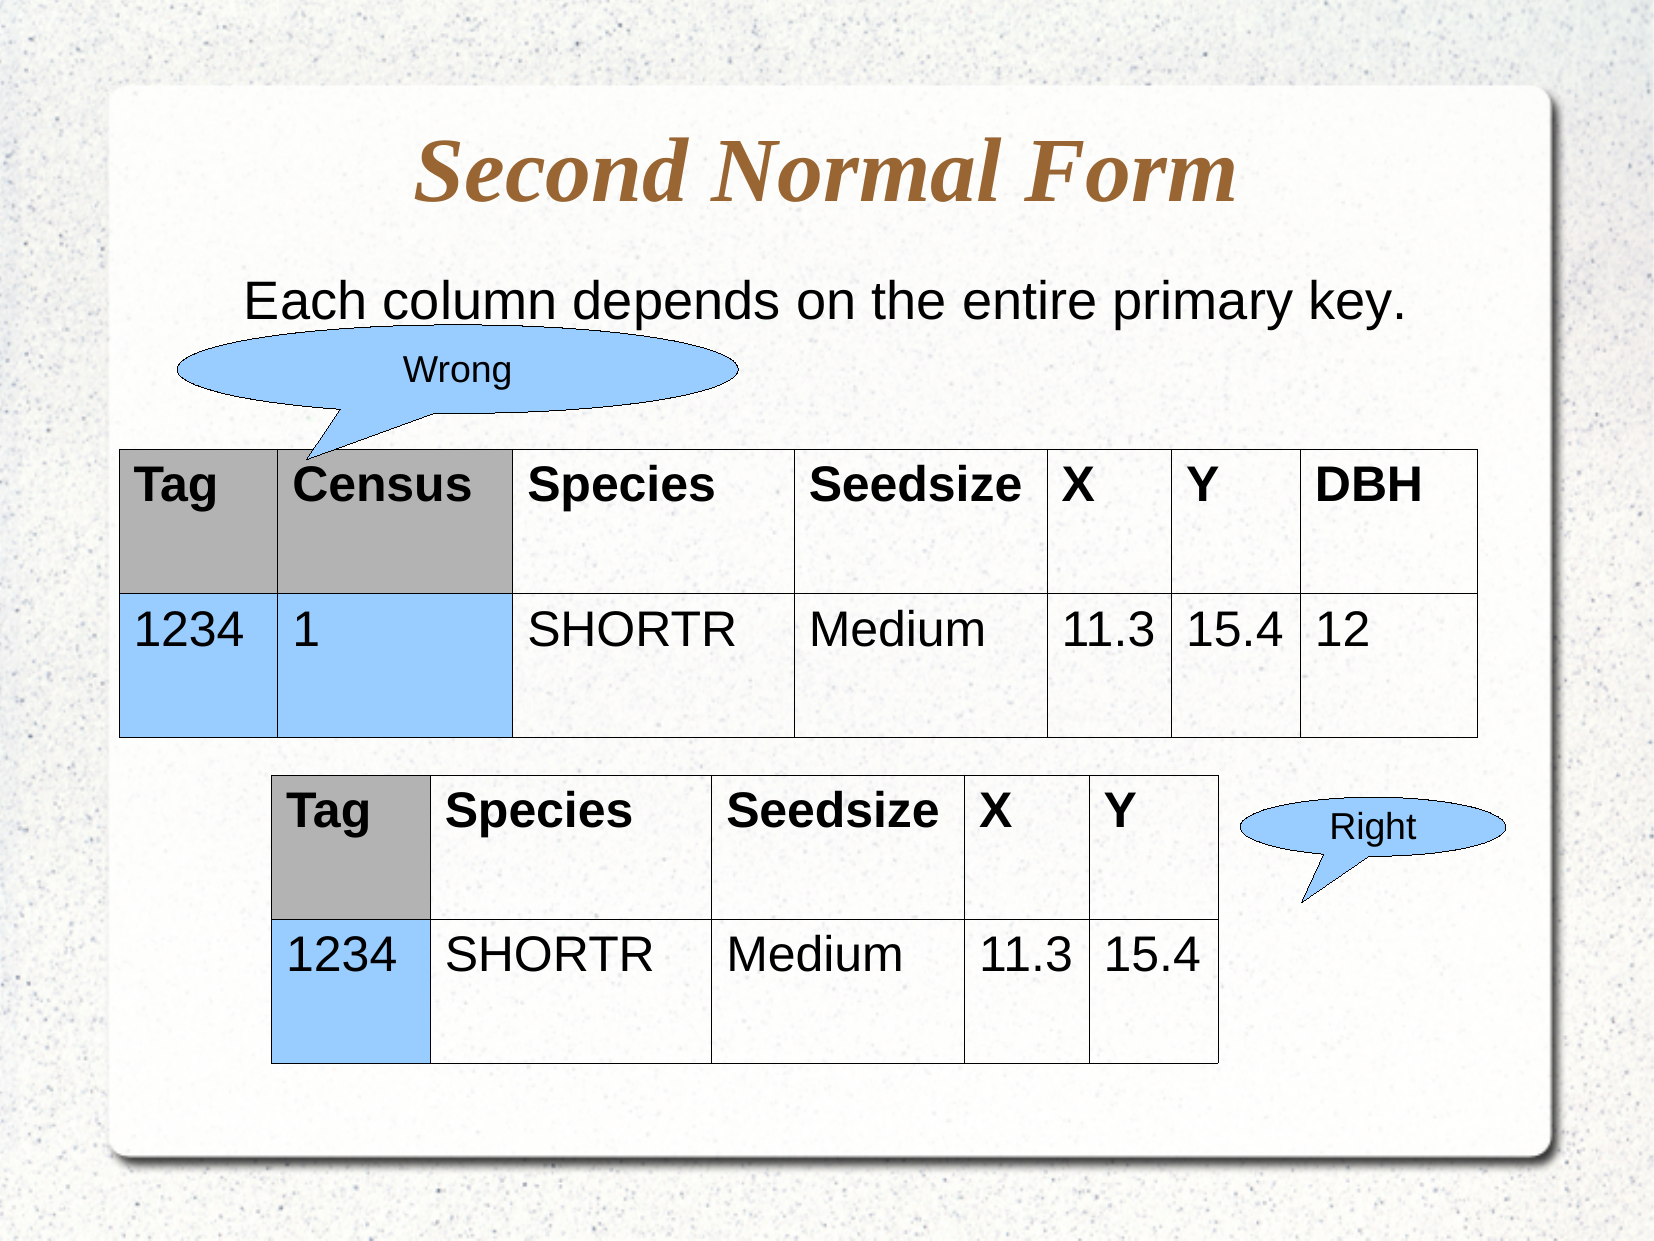

# Second Normal Form
Each column depends on the entire primary key.
Wrong
| Tag | Census | Species | Seedsize | X | Y | DBH |
| --- | --- | --- | --- | --- | --- | --- |
| 1234 | 1 | SHORTR | Medium | 11.3 | 15.4 | 12 |
| Tag | Species | Seedsize | X | Y |
| --- | --- | --- | --- | --- |
| 1234 | SHORTR | Medium | 11.3 | 15.4 |
Right